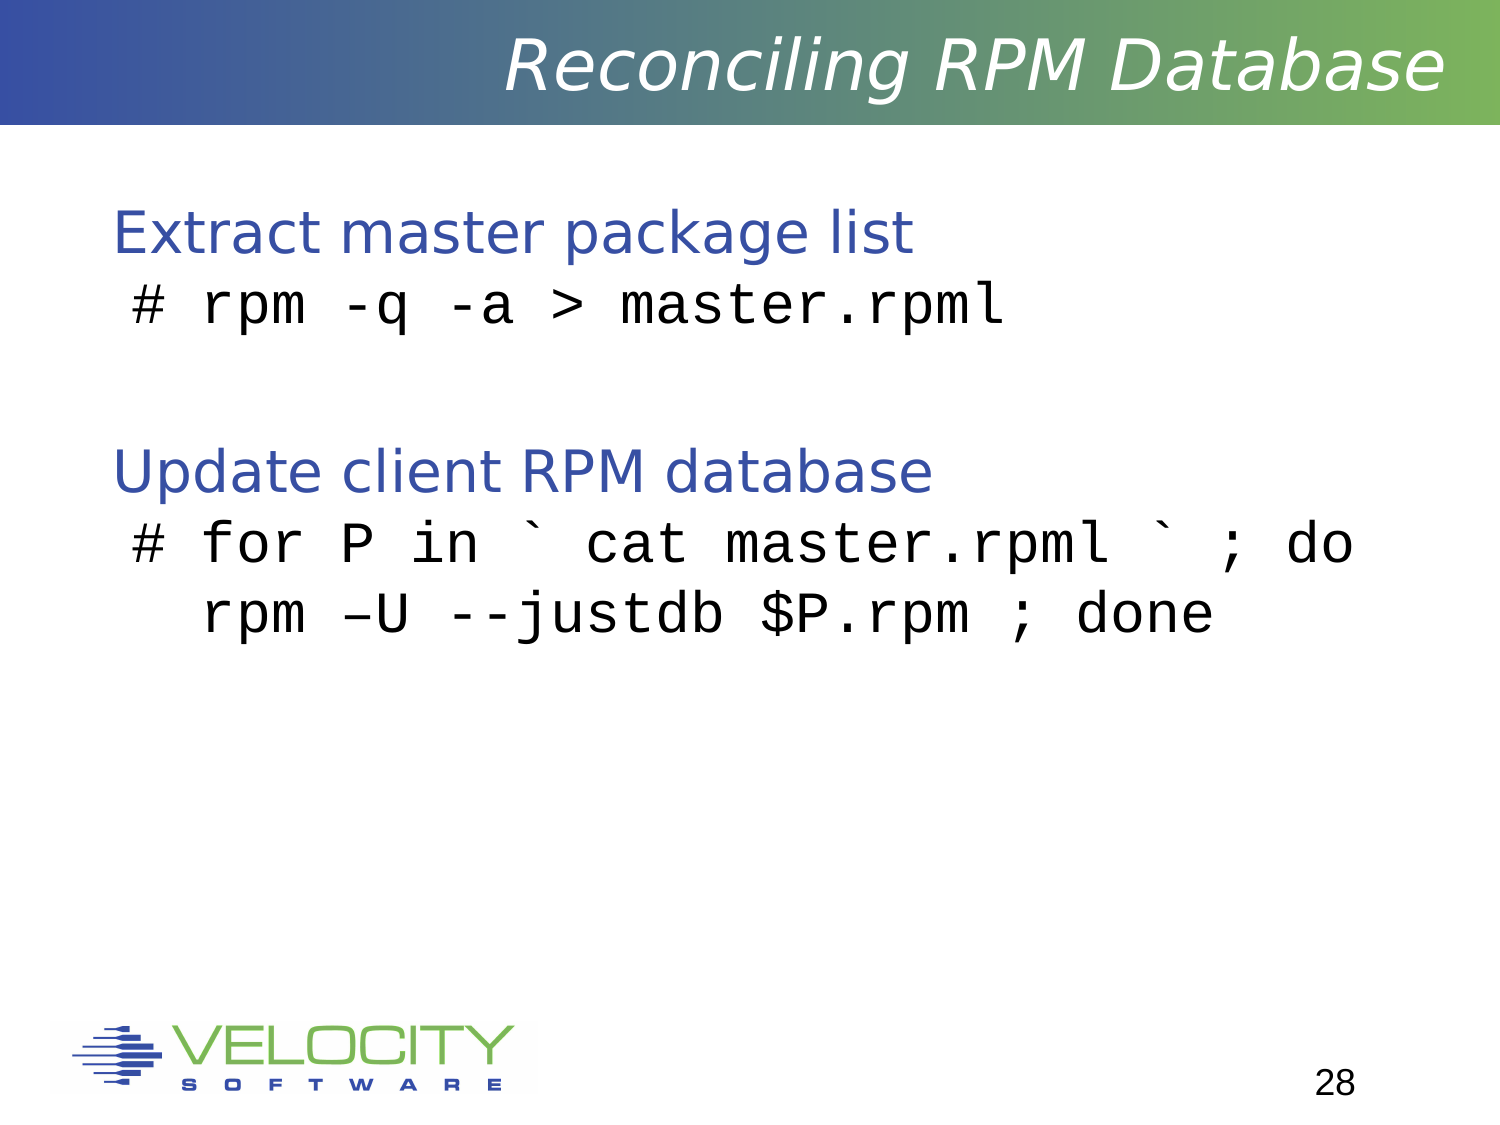

# Reconciling RPM Database
Extract master package list
 # rpm -q -a > master.rpml
Update client RPM database
 # for P in ` cat master.rpml ` ; do
 rpm –U --justdb $P.rpm ; done
28